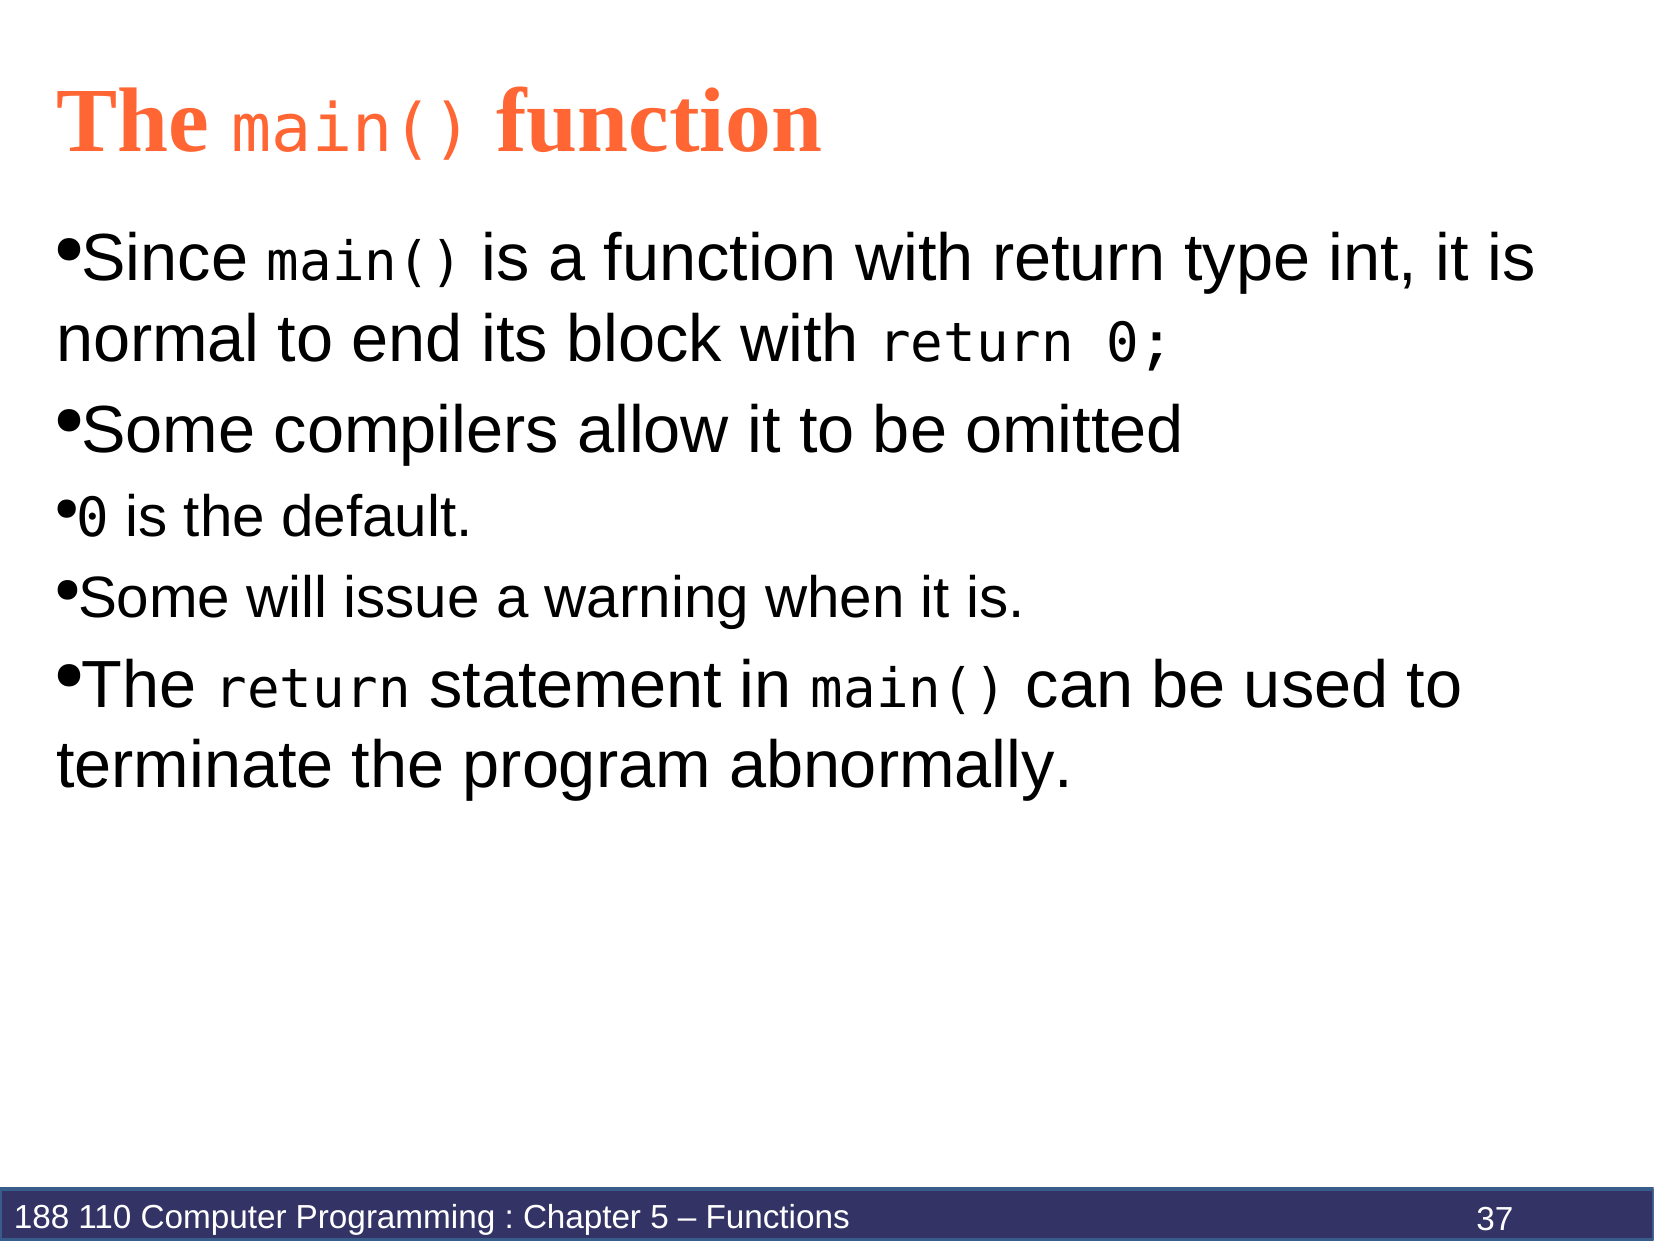

# The main() function
Since main() is a function with return type int, it is normal to end its block with return 0;
Some compilers allow it to be omitted
0 is the default.
Some will issue a warning when it is.
The return statement in main() can be used to terminate the program abnormally.